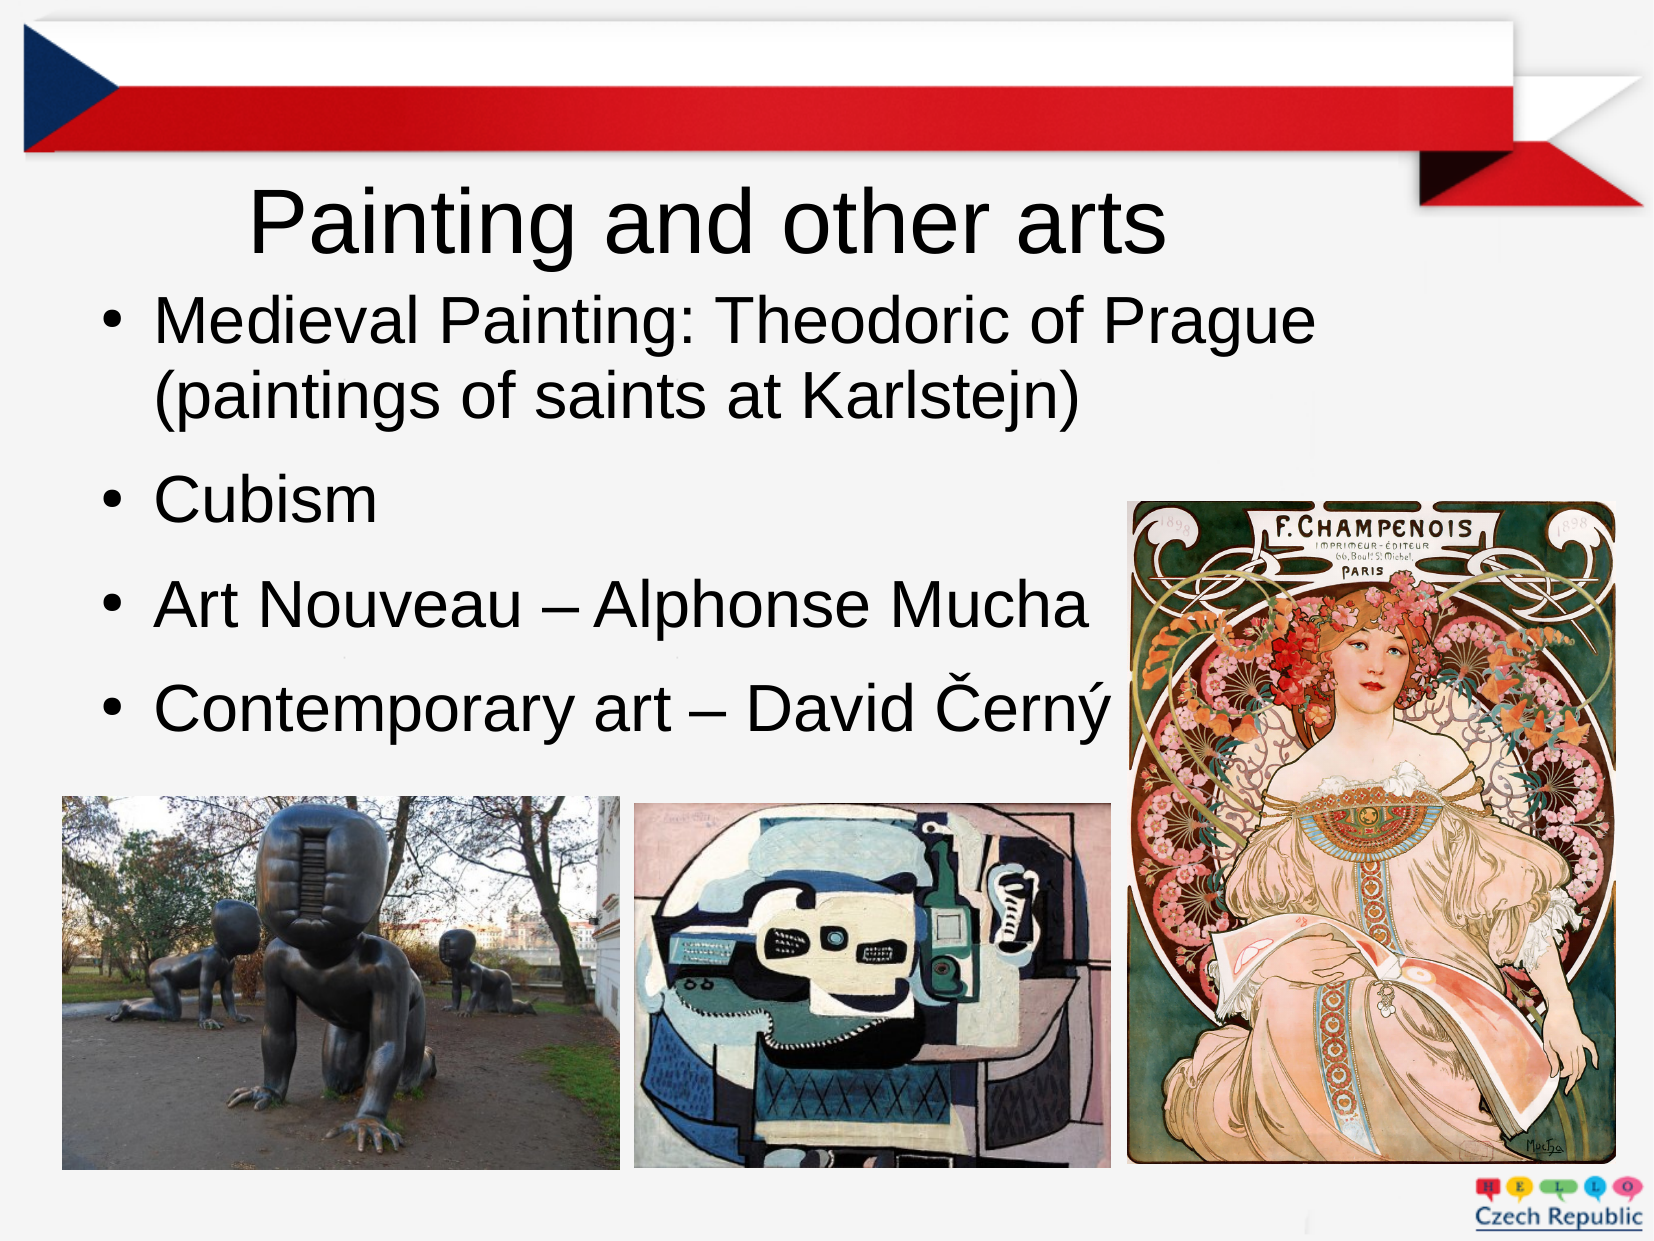

# Painting and other arts
Medieval Painting: Theodoric of Prague (paintings of saints at Karlstejn)
Cubism
Art Nouveau – Alphonse Mucha
Contemporary art – David Černý